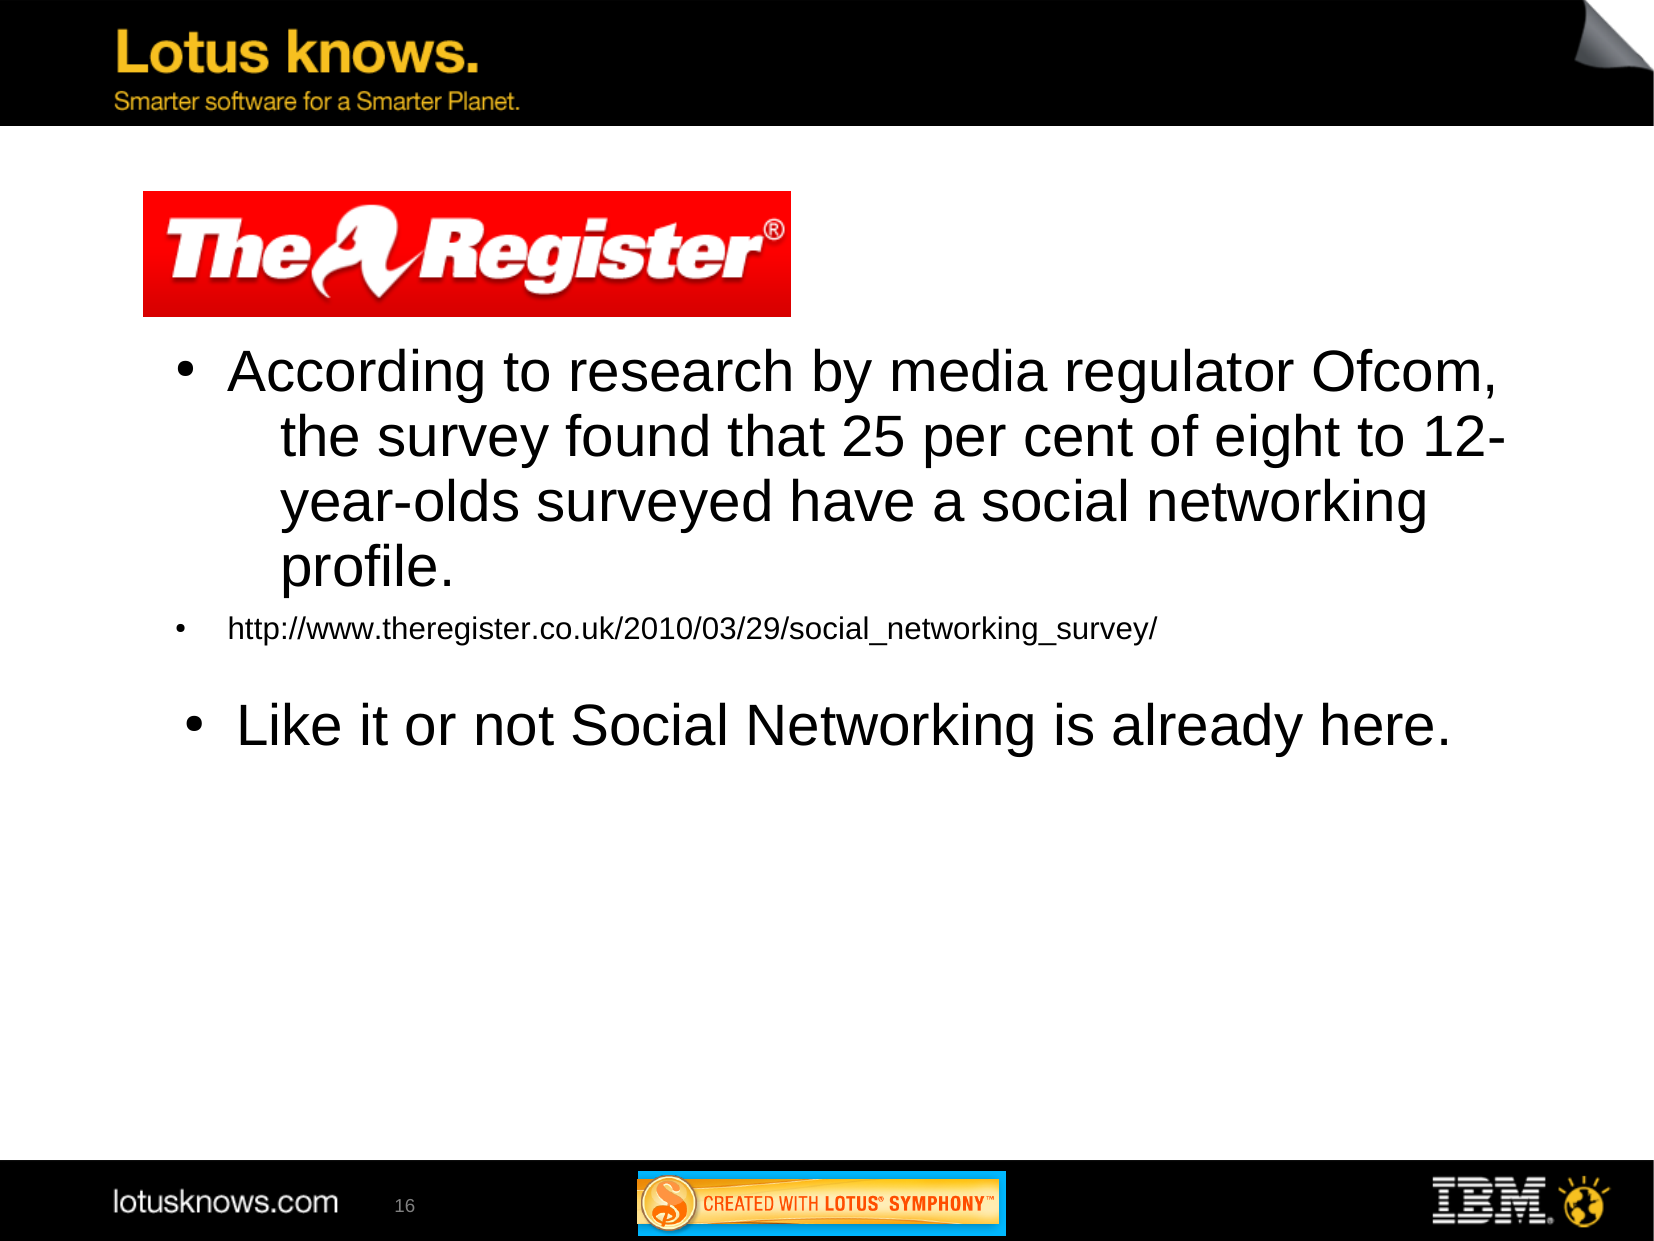

#
According to research by media regulator Ofcom, the survey found that 25 per cent of eight to 12-year-olds surveyed have a social networking profile.
http://www.theregister.co.uk/2010/03/29/social_networking_survey/
Like it or not Social Networking is already here.
16